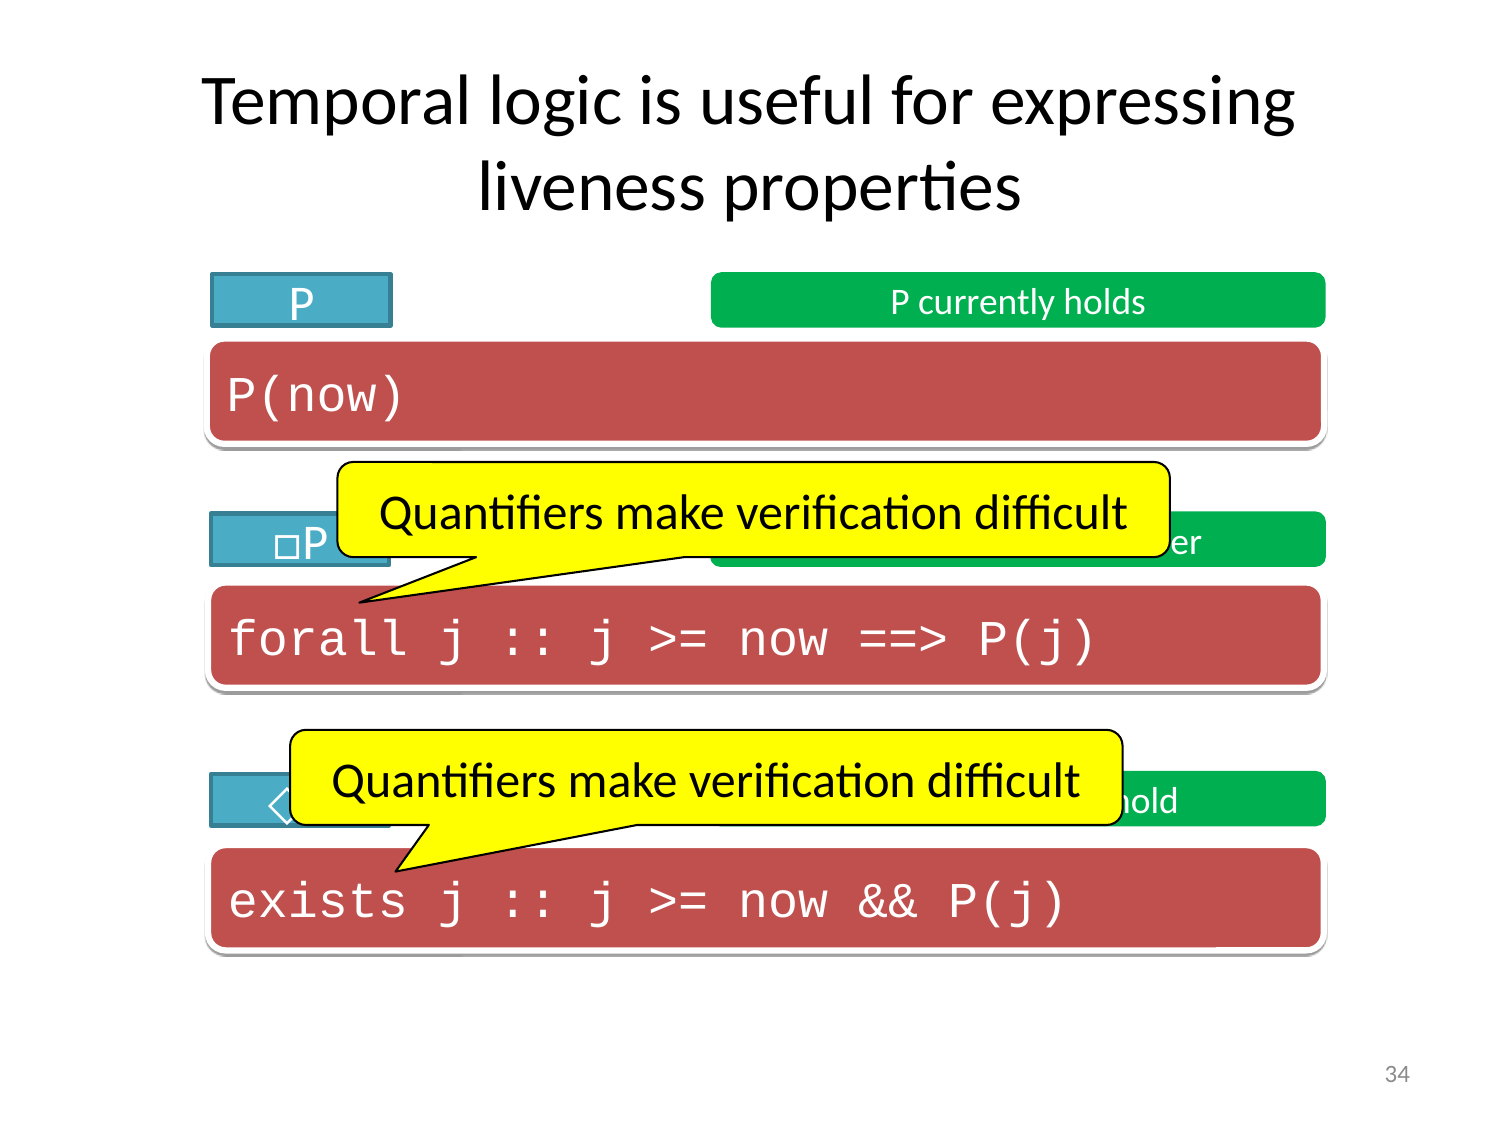

# Temporal logic is useful for expressing liveness properties
P
P currently holds
P(now)
Quantifiers make verification difficult
□P
P holds now and forever
forall j :: j >= now ==> P(j)
Quantifiers make verification difficult
P will eventually hold
◇P
exists j :: j >= now && P(j)